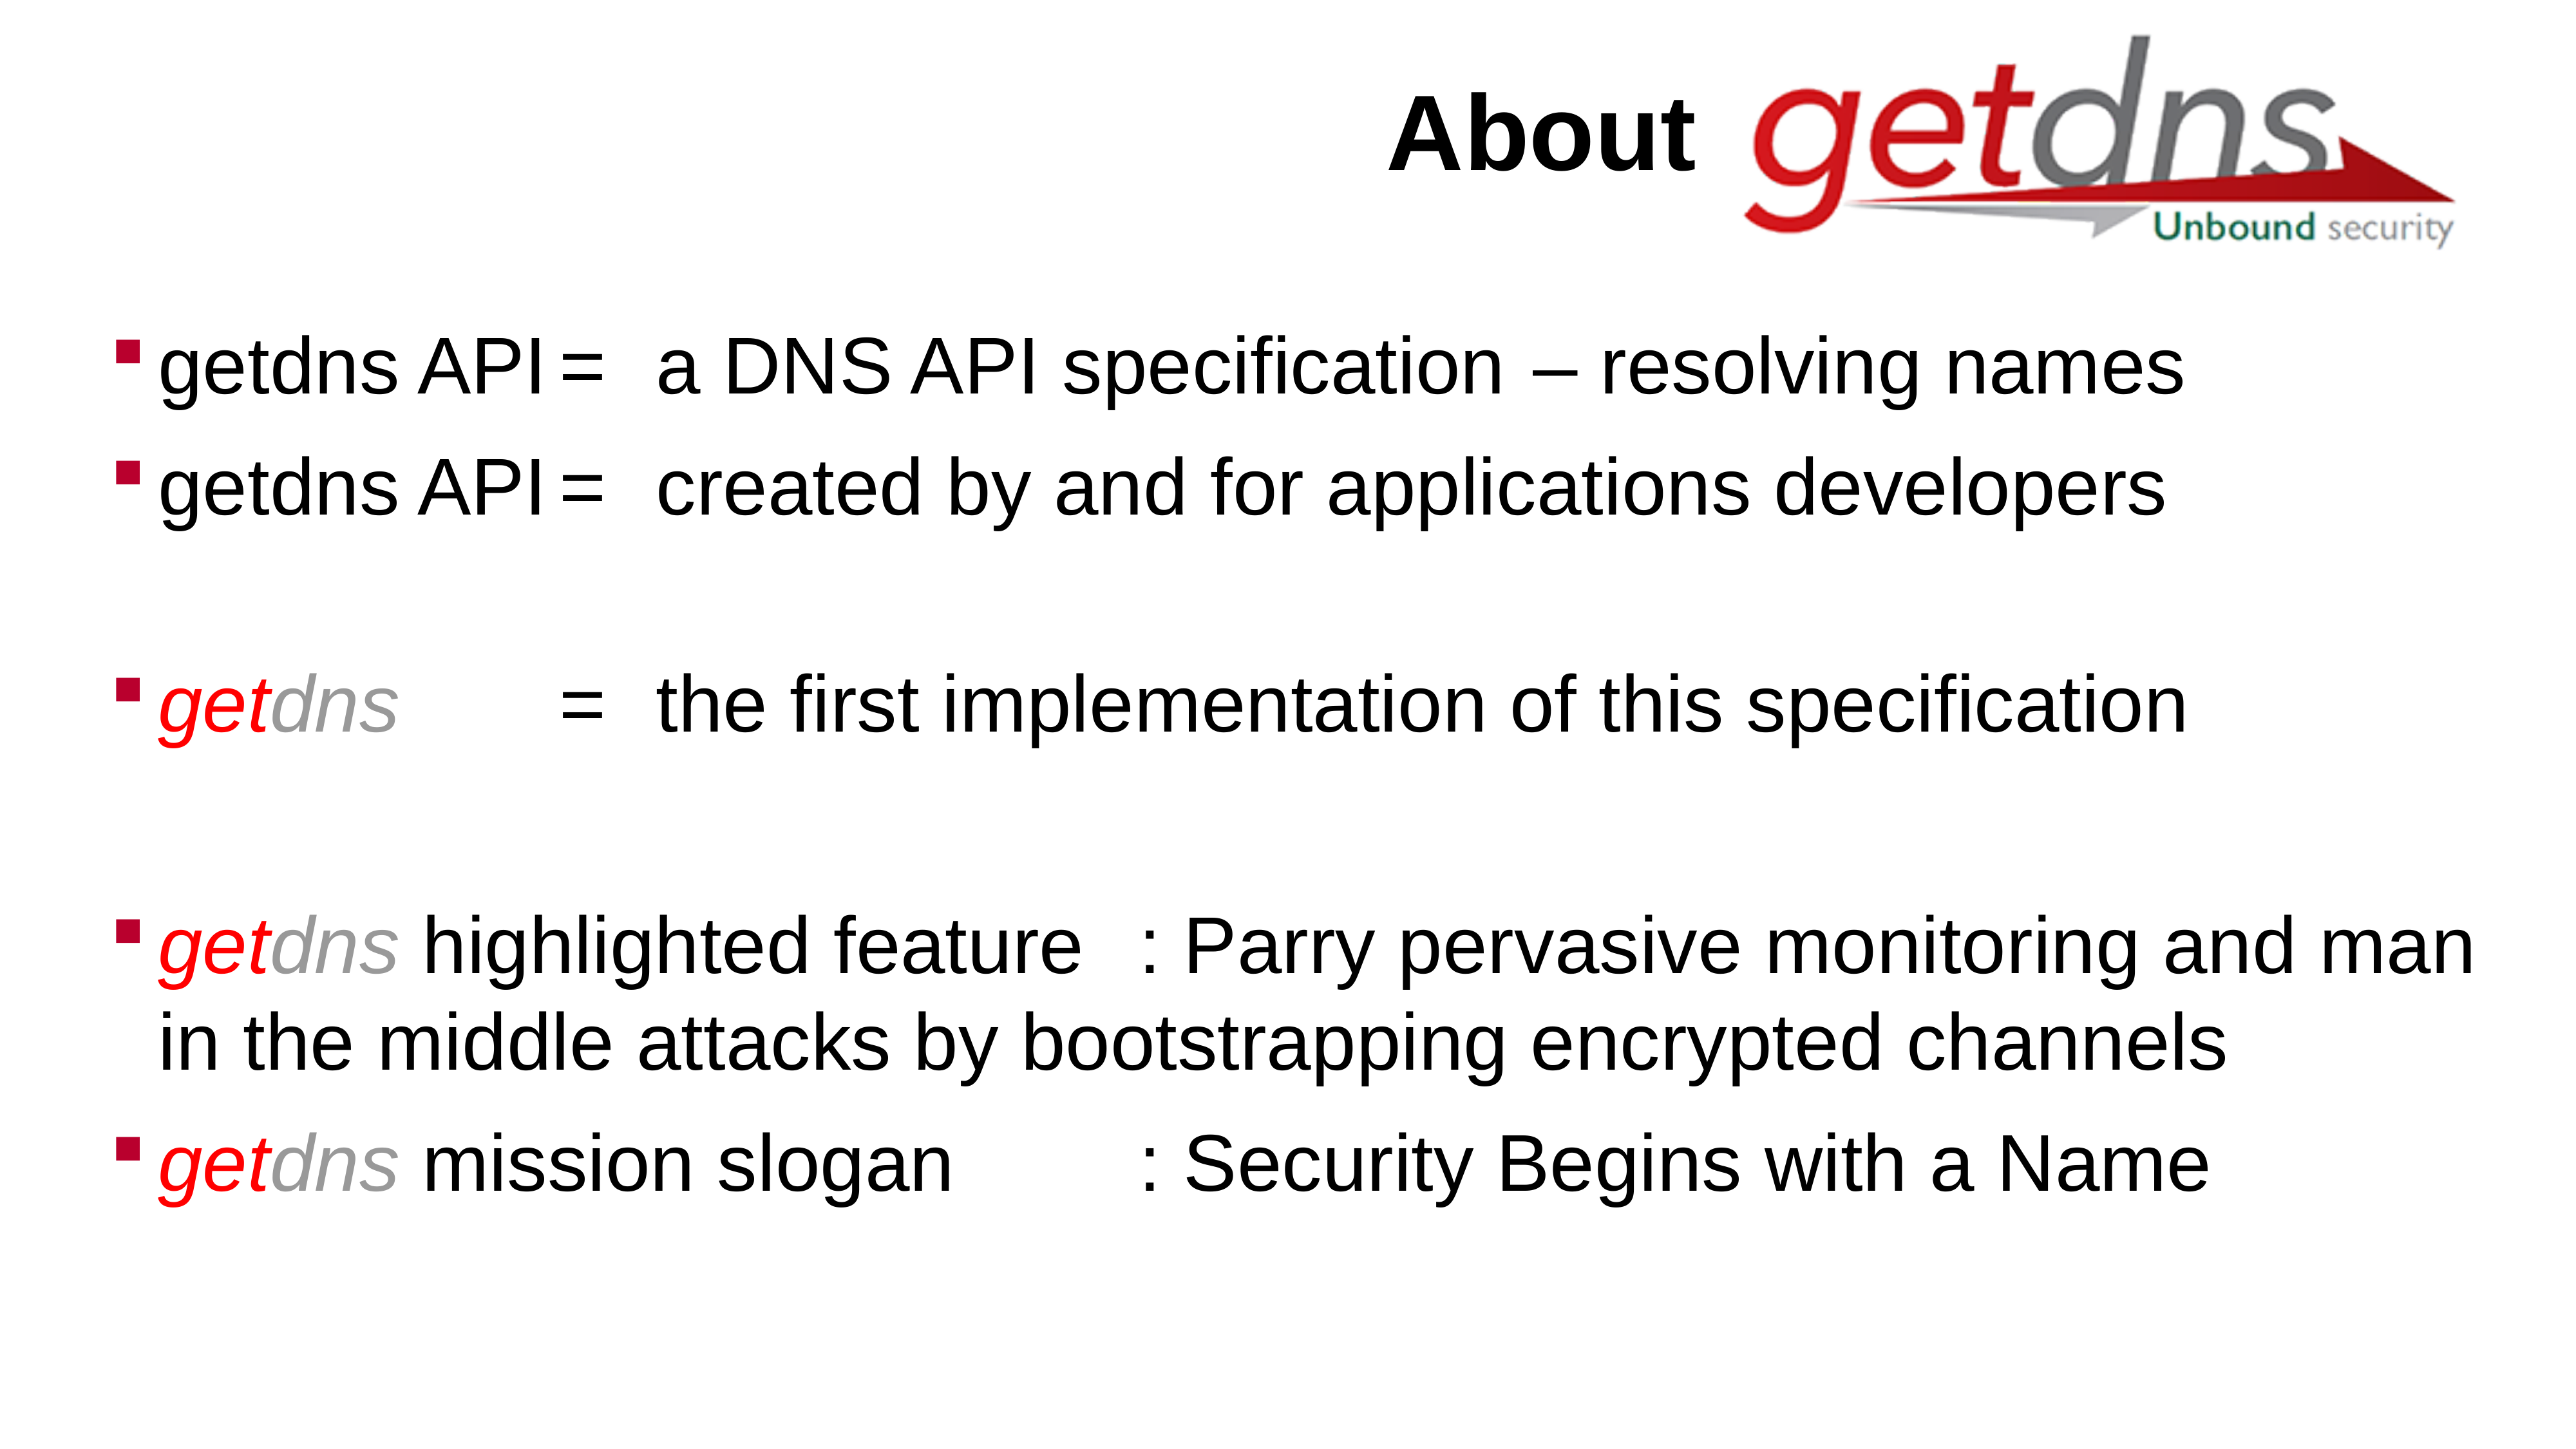

# About
getdns API	=	a DNS API specification	 – resolving names
getdns API	=	created by and for applications developers
getdns		=	the first implementation of this specification
getdns highlighted feature	: Parry pervasive monitoring and man in the middle attacks by bootstrapping encrypted channels
getdns mission slogan		: Security Begins with a Name